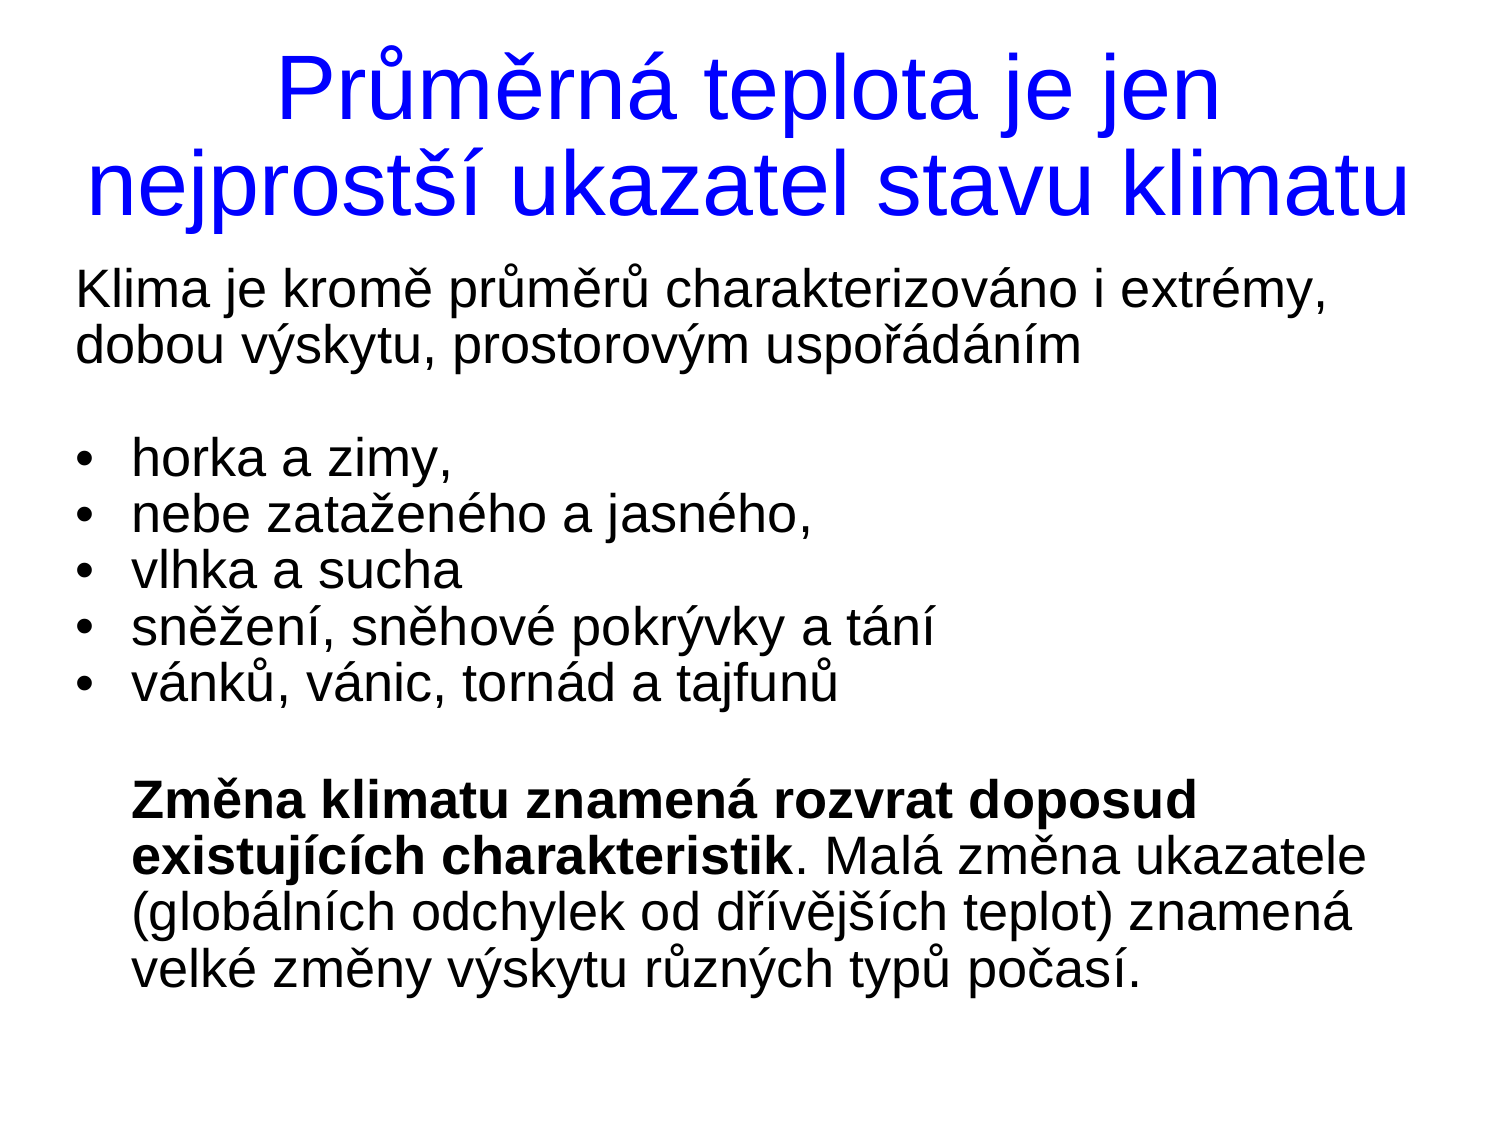

# Průměrná teplota je jen nejprostší ukazatel stavu klimatu
Klima je kromě průměrů charakterizováno i extrémy, dobou výskytu, prostorovým uspořádáním
horka a zimy,
nebe zataženého a jasného,
vlhka a sucha
sněžení, sněhové pokrývky a tání
vánků, vánic, tornád a tajfunů
Změna klimatu znamená rozvrat doposud existujících charakteristik. Malá změna ukazatele (globálních odchylek od dřívějších teplot) znamená velké změny výskytu různých typů počasí.